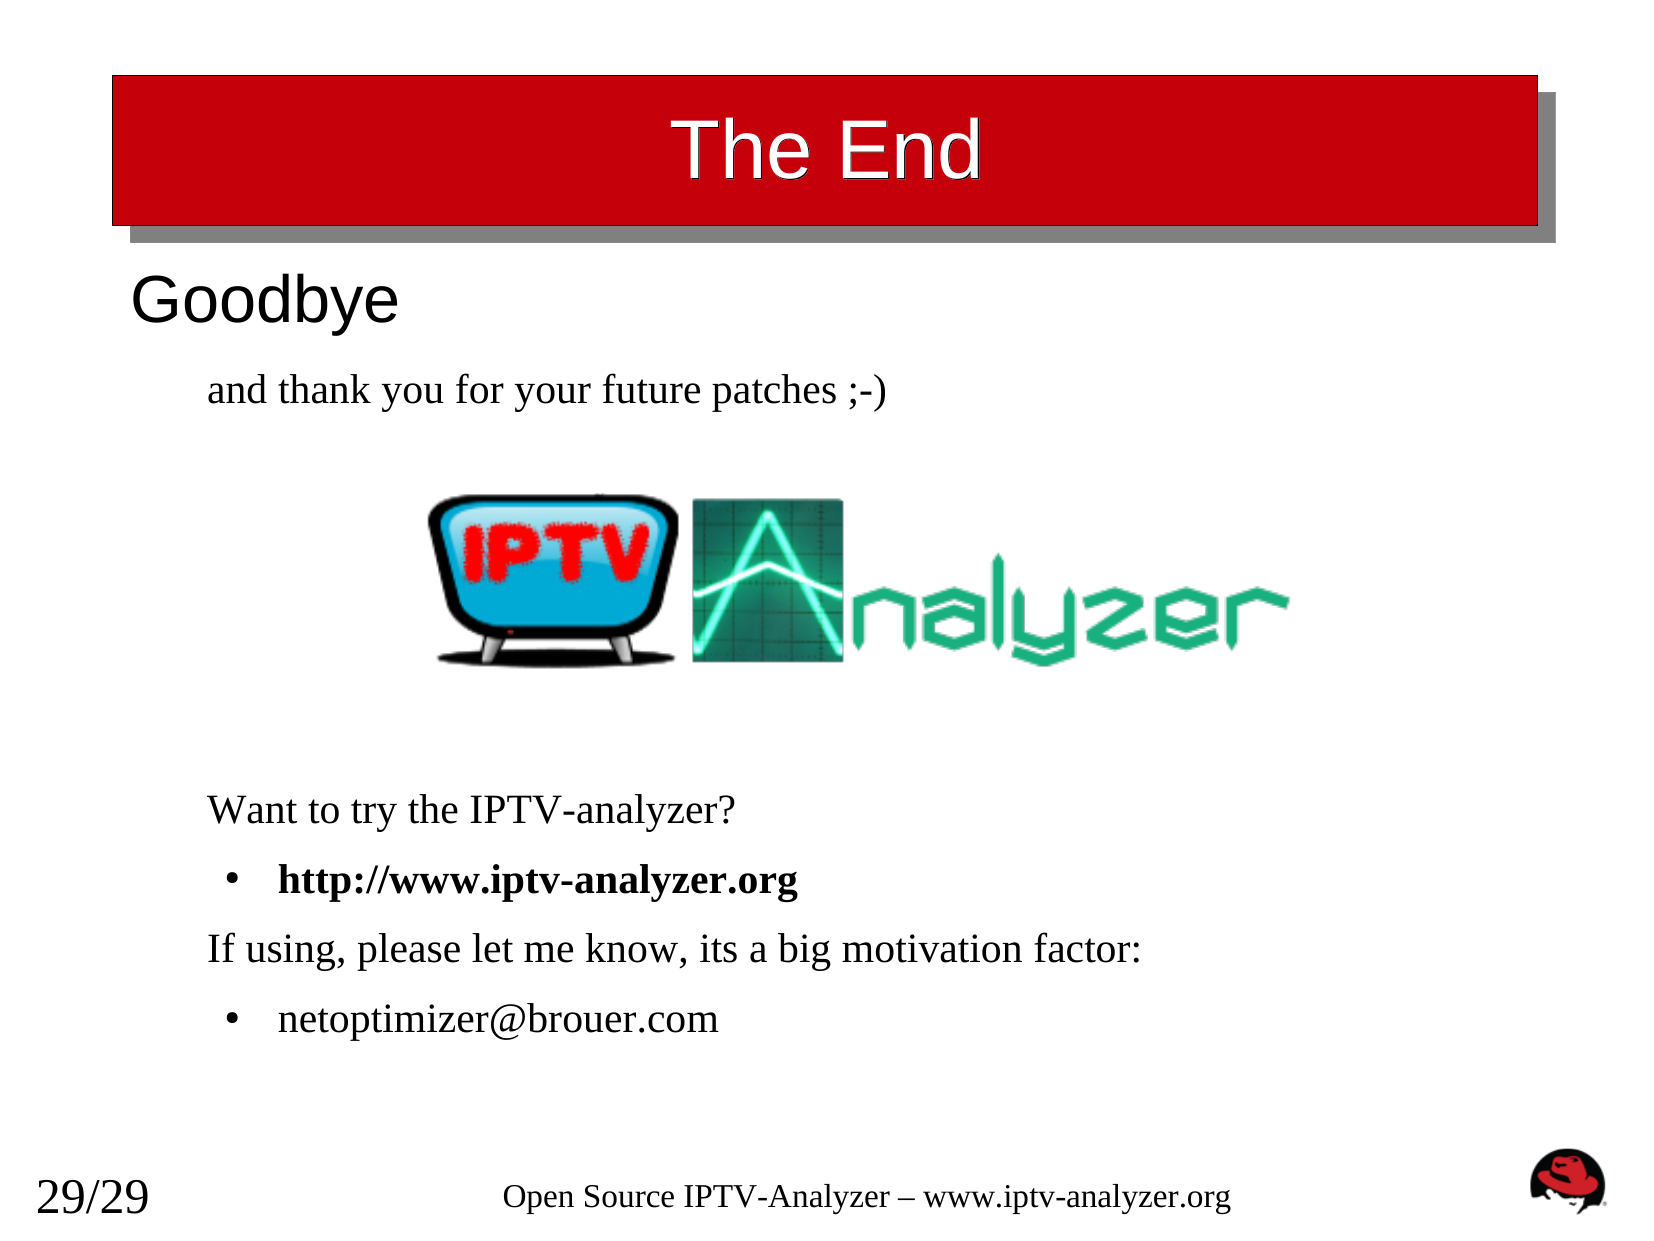

# The End
Goodbye
and thank you for your future patches ;-)
Want to try the IPTV-analyzer?
http://www.iptv-analyzer.org
If using, please let me know, its a big motivation factor:
netoptimizer@brouer.com